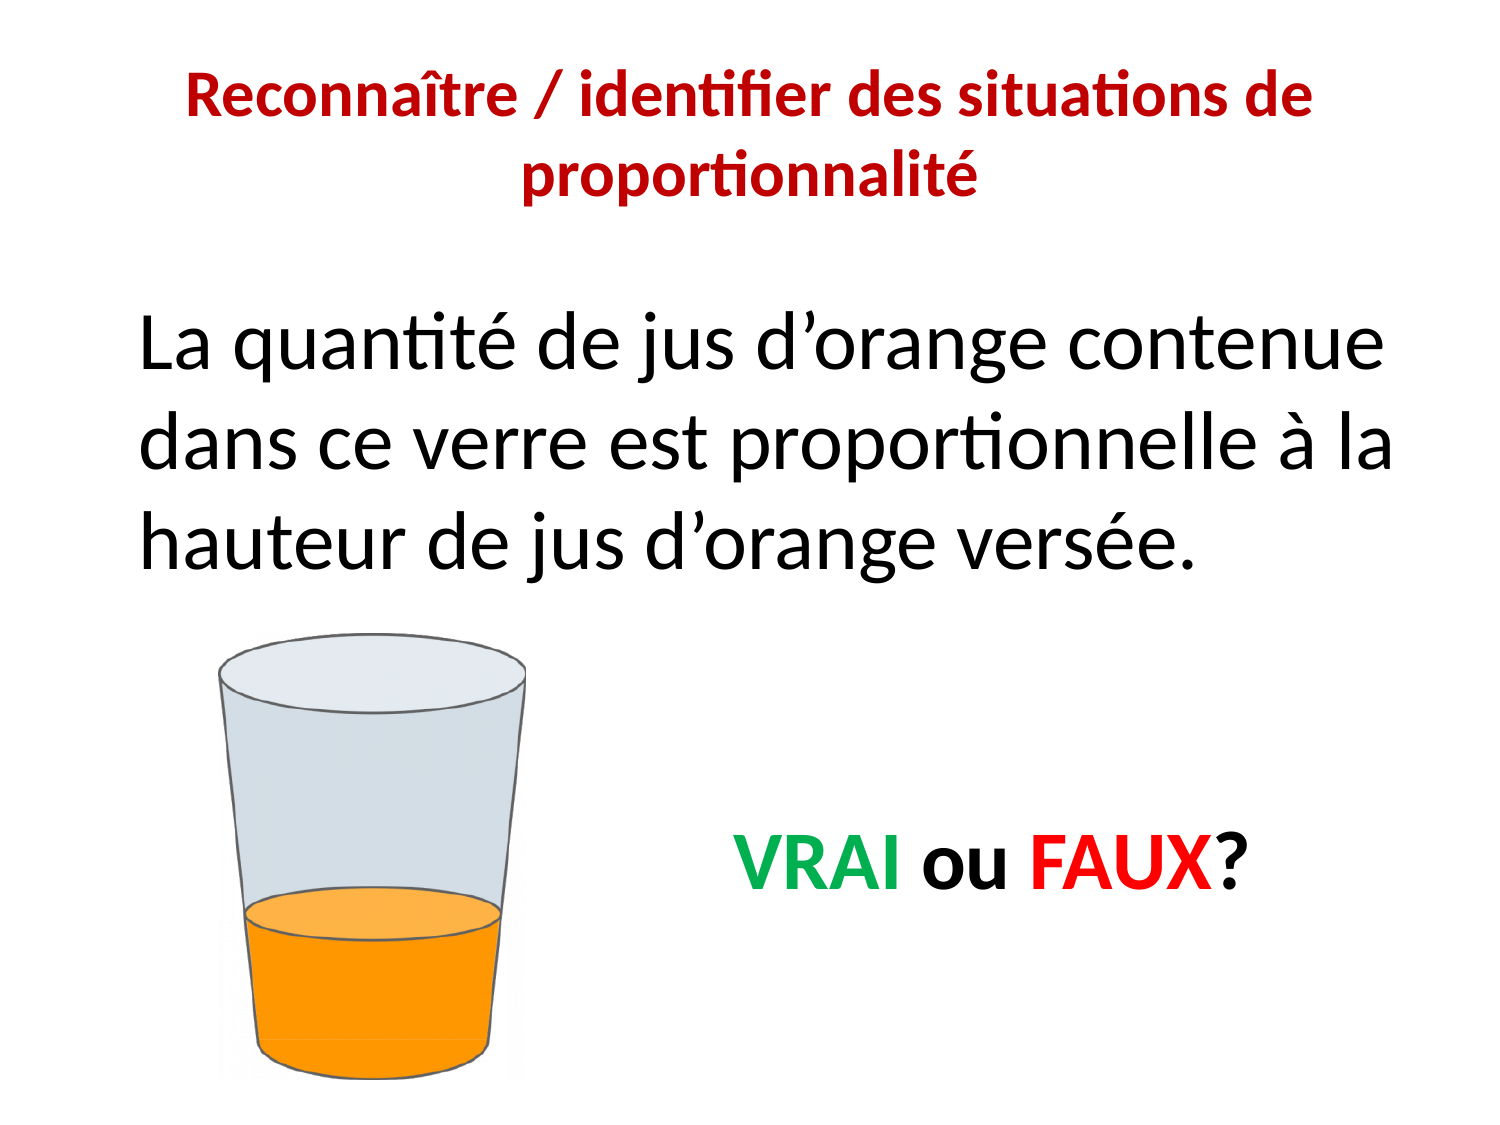

Reconnaître / identifier des situations de proportionnalité
La quantité de jus d’orange contenue dans ce verre est proportionnelle à la hauteur de jus d’orange versée.
VRAI ou FAUX?